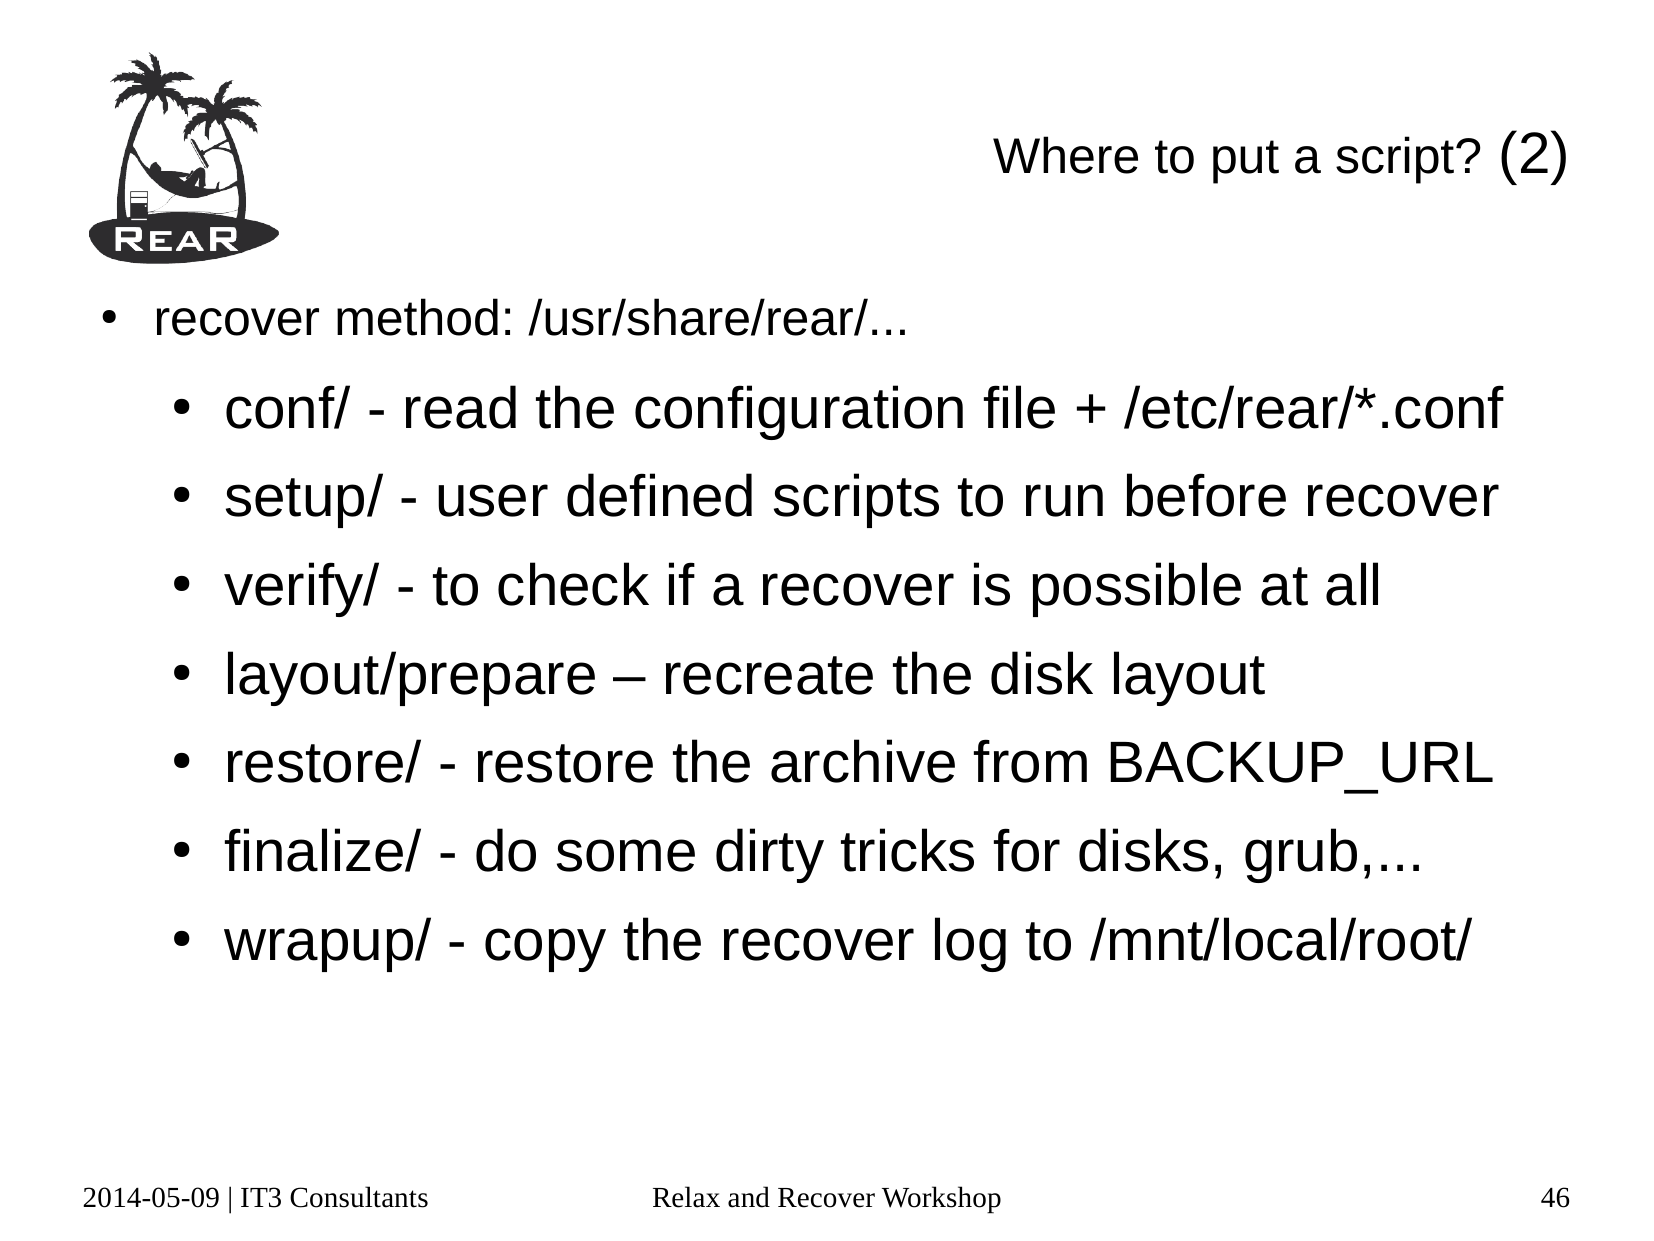

# Where to put a script? (2)
recover method: /usr/share/rear/...
conf/ - read the configuration file + /etc/rear/*.conf
setup/ - user defined scripts to run before recover
verify/ - to check if a recover is possible at all
layout/prepare – recreate the disk layout
restore/ - restore the archive from BACKUP_URL
finalize/ - do some dirty tricks for disks, grub,...
wrapup/ - copy the recover log to /mnt/local/root/
2014-05-09 | IT3 Consultants
Relax and Recover Workshop
46